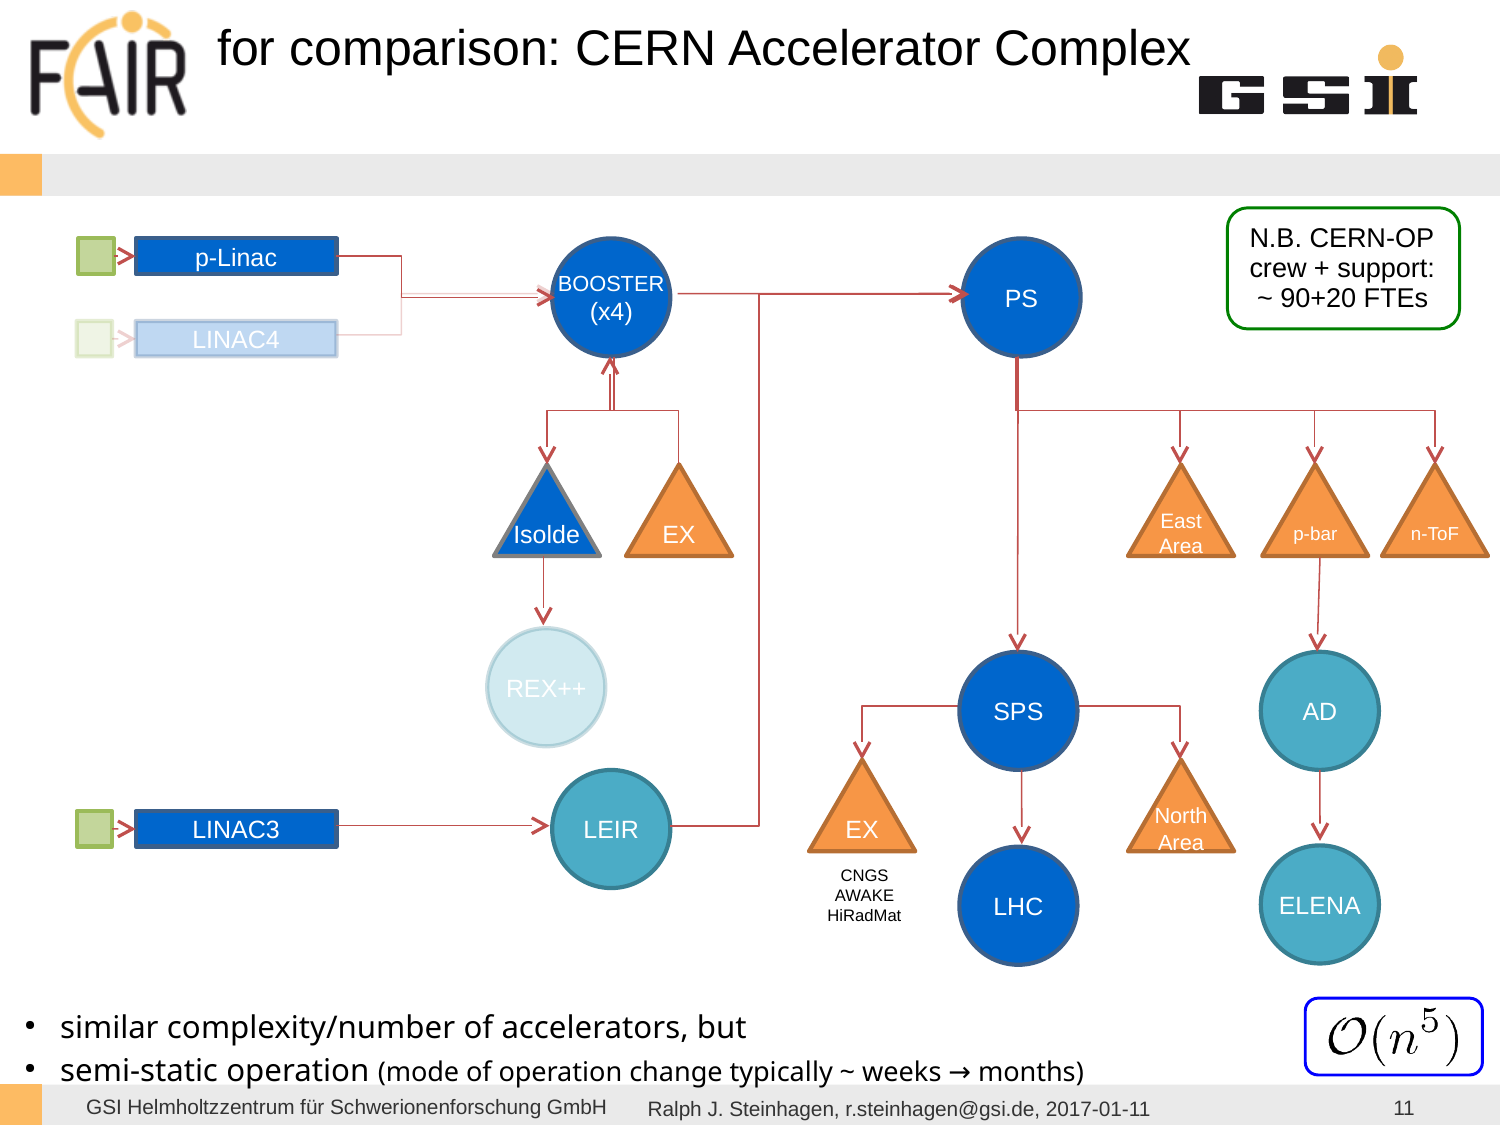

# for comparison: CERN Accelerator Complex
N.B. CERN-OP
crew + support:
 ~ 90+20 FTEs
p-Linac
BOOSTER
(x4)
PS
LINAC4
Isolde
EX
EastArea
p-bar
n-ToF
REX++
SPS
AD
EX
North
Area
LEIR
LINAC3
ELENA
LHC
CNGS
AWAKE
HiRadMat
similar complexity/number of accelerators, but
semi-static operation (mode of operation change typically ~ weeks → months)